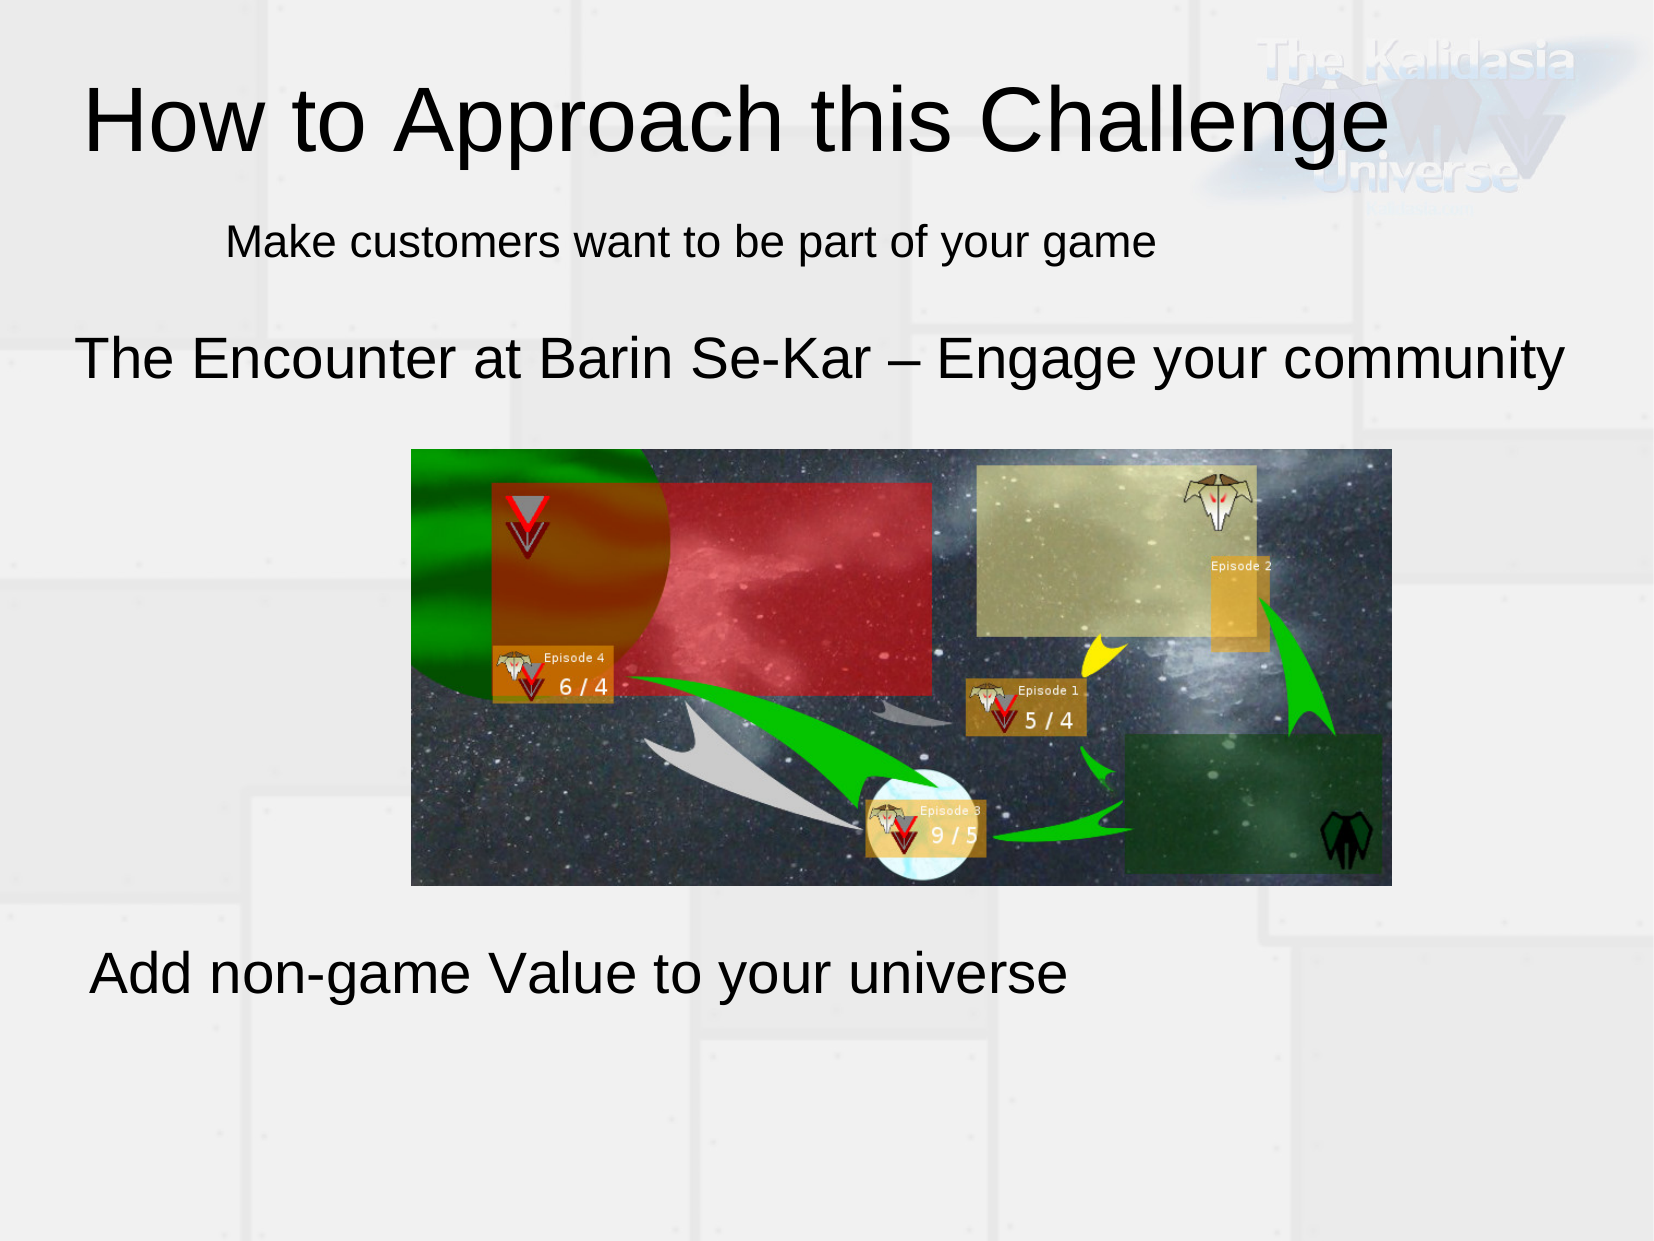

# How to Approach this Challenge
Make customers want to be part of your game
The Encounter at Barin Se-Kar – Engage your community
Add non-game Value to your universe